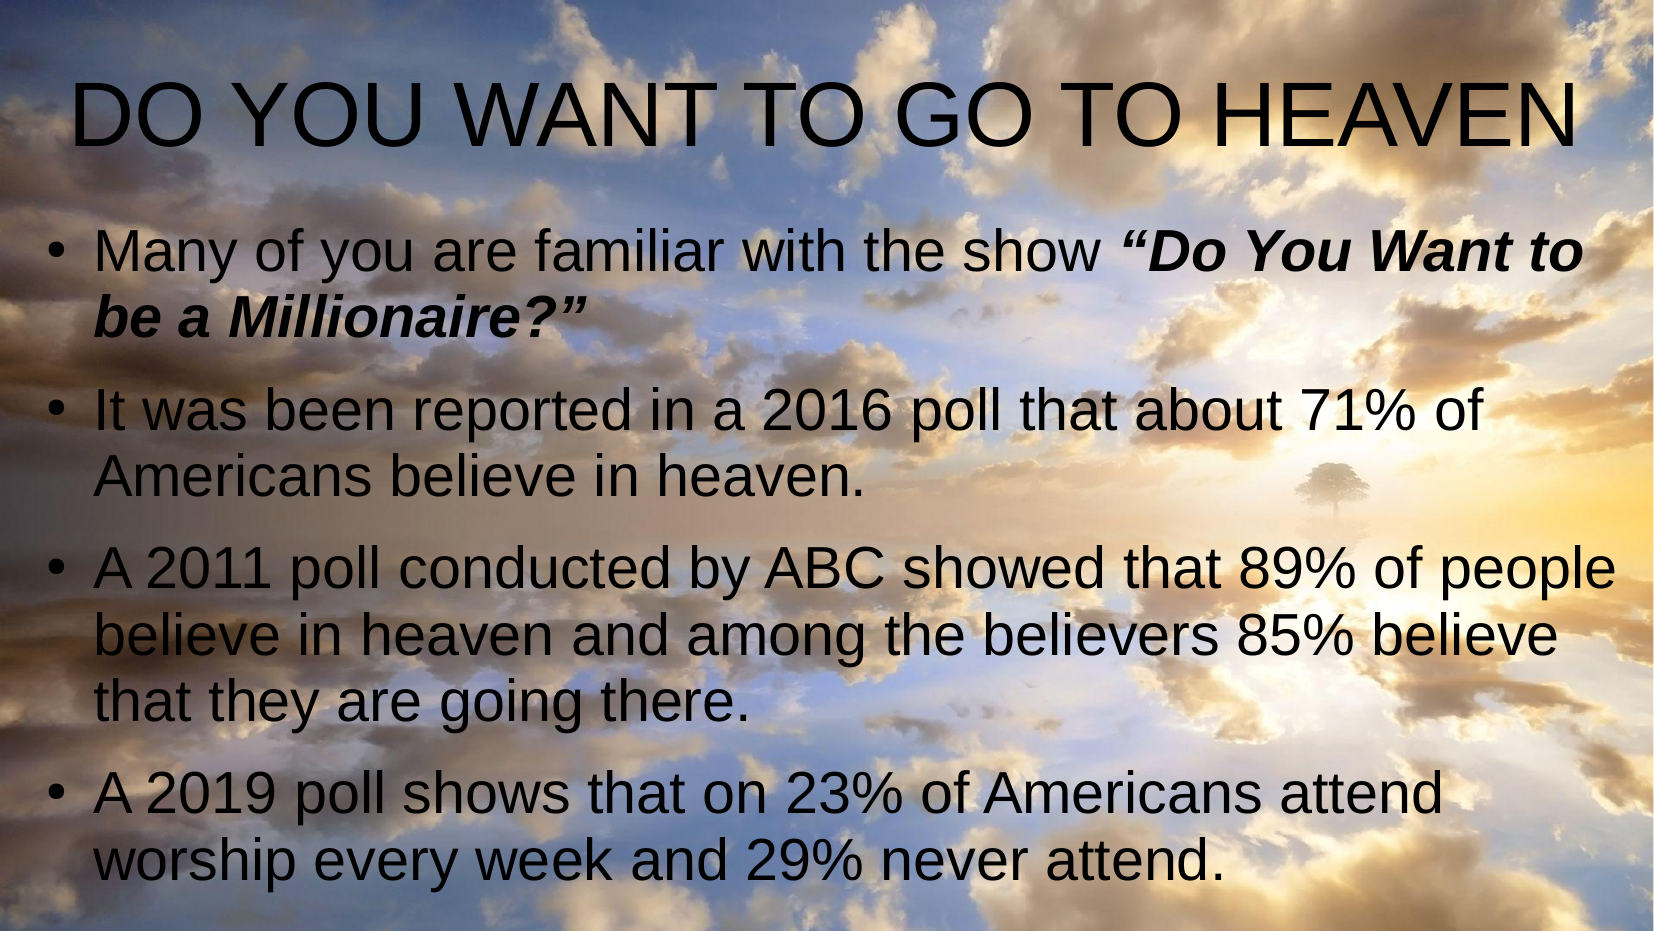

# DO YOU WANT TO GO TO HEAVEN
Many of you are familiar with the show “Do You Want to be a Millionaire?”
It was been reported in a 2016 poll that about 71% of Americans believe in heaven.
A 2011 poll conducted by ABC showed that 89% of people believe in heaven and among the believers 85% believe that they are going there.
A 2019 poll shows that on 23% of Americans attend worship every week and 29% never attend.